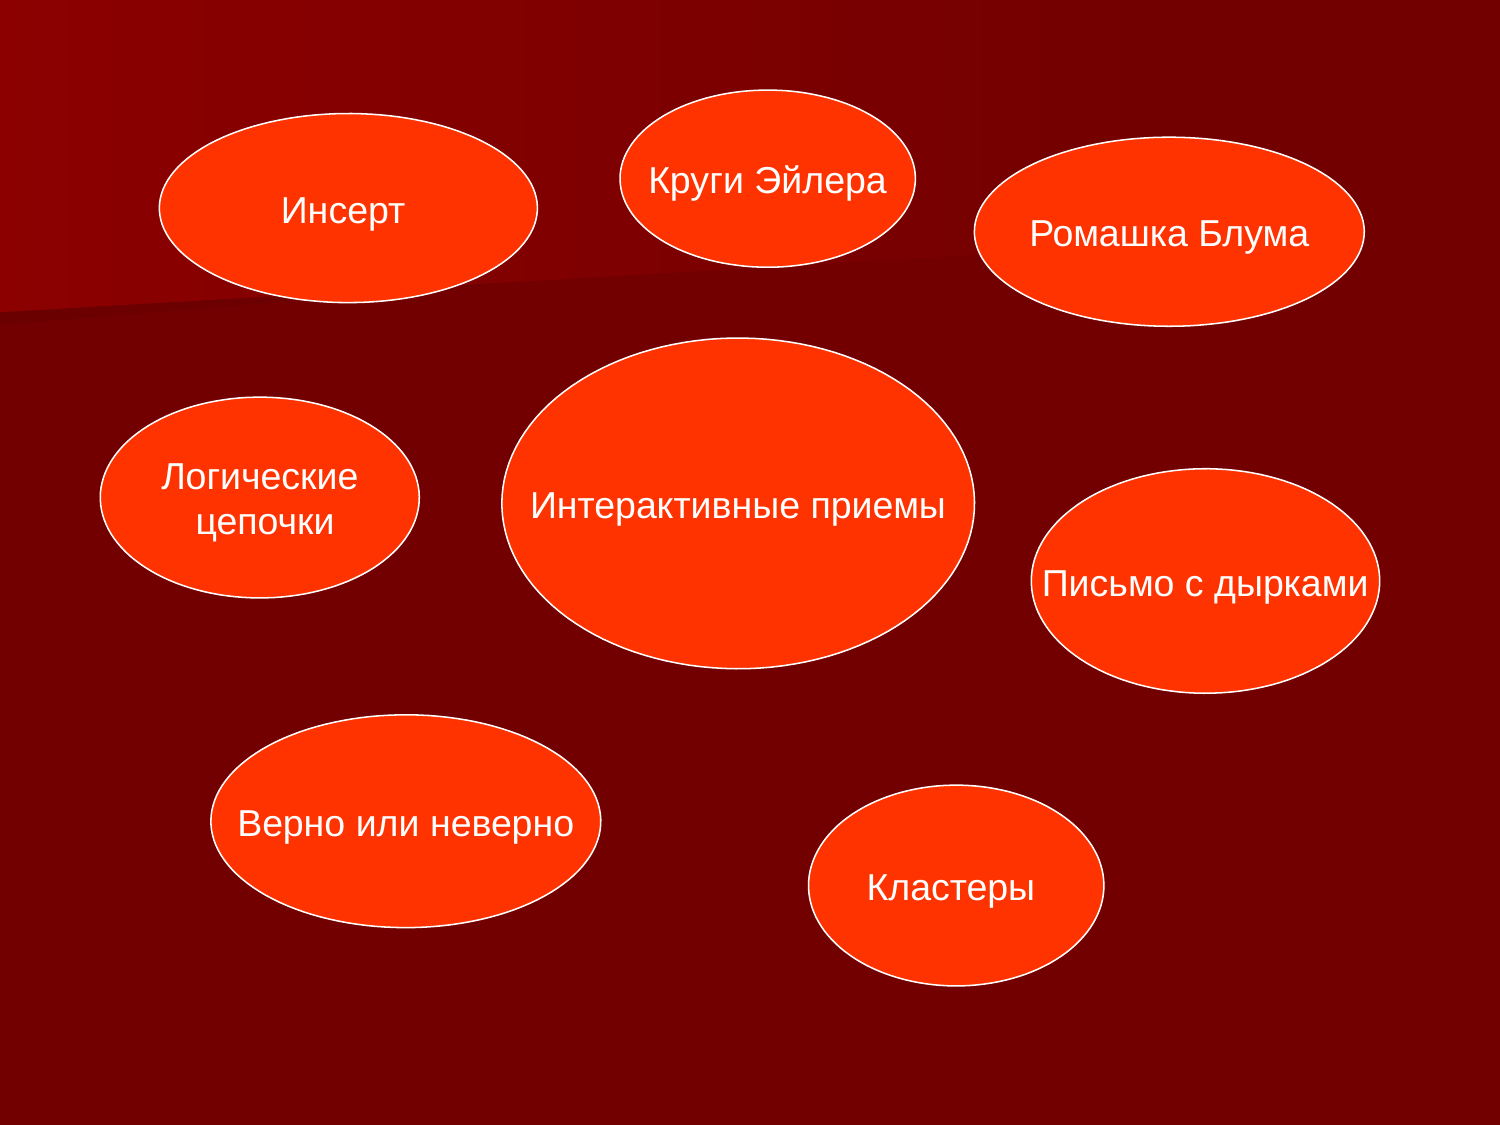

Круги Эйлера
Инсерт
Ромашка Блума
Интерактивные приемы
Логические
 цепочки
Письмо с дырками
Верно или неверно
Кластеры